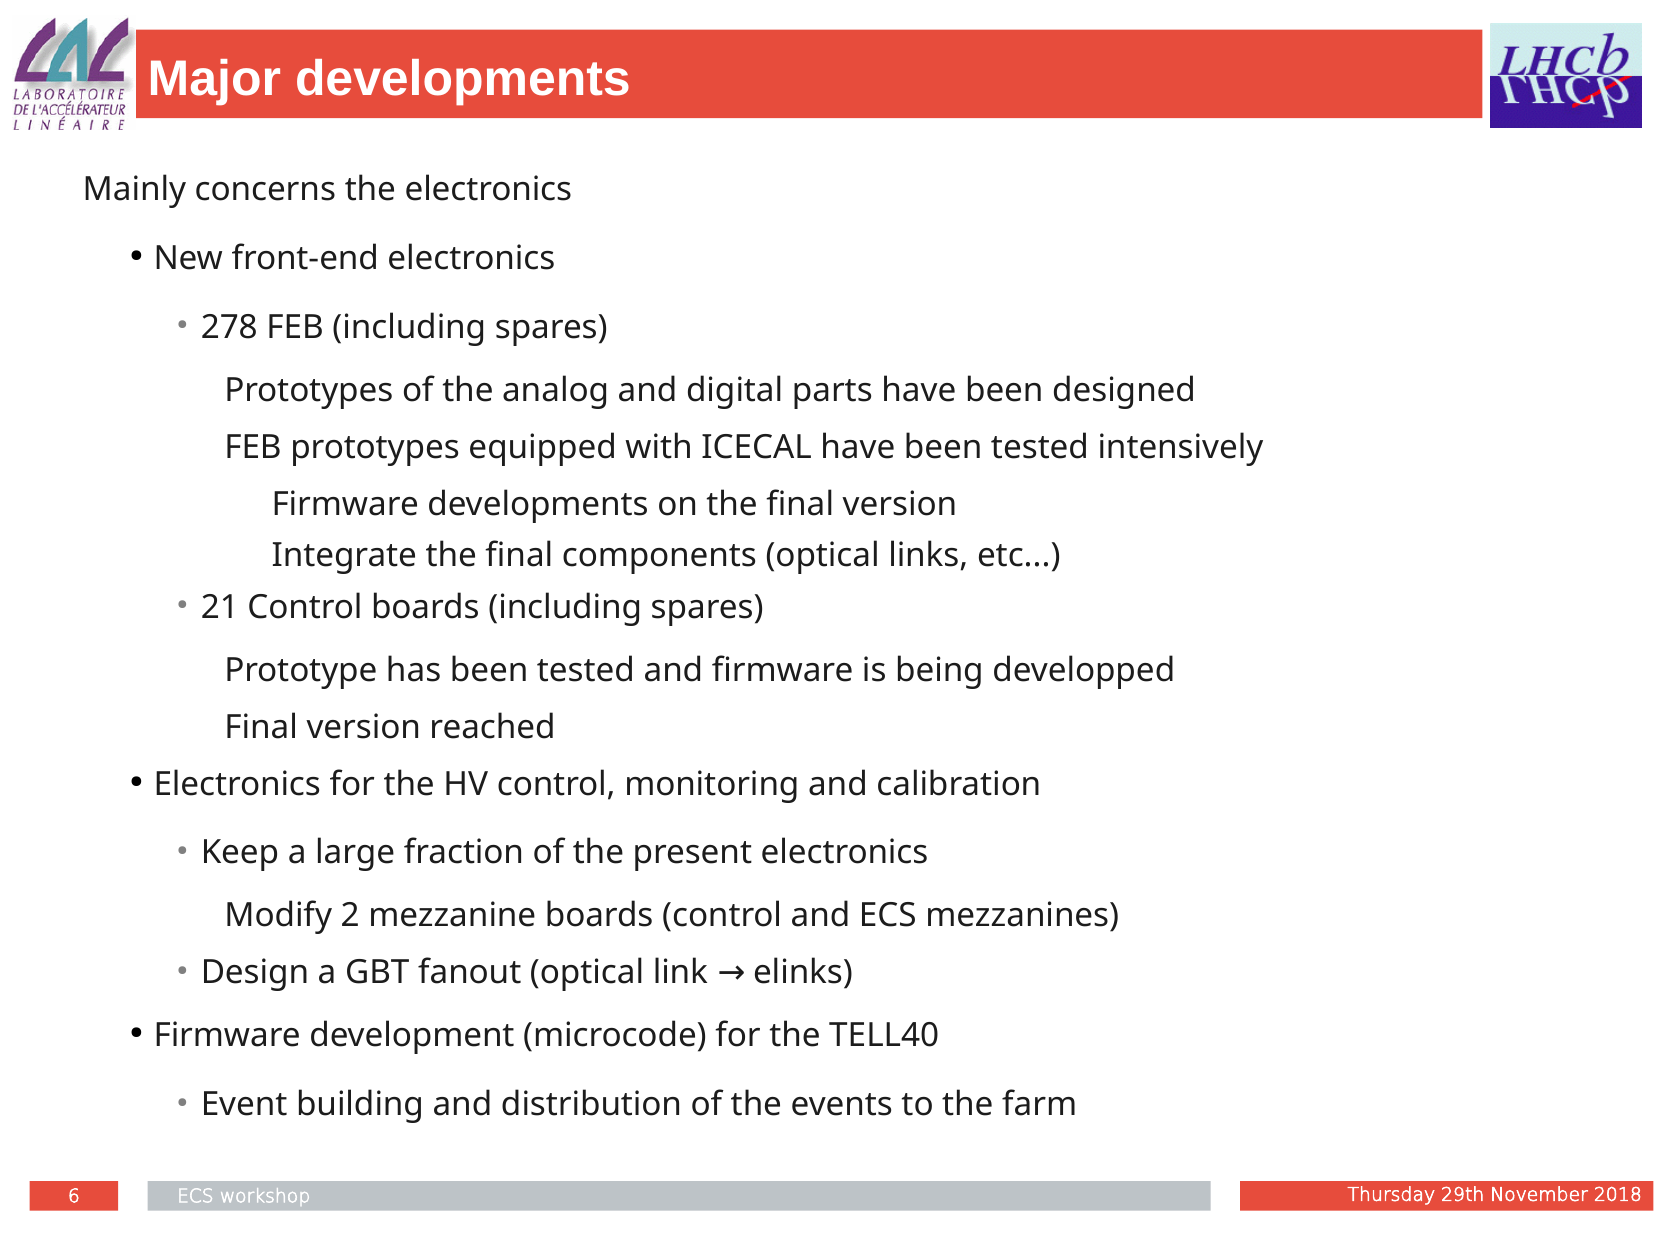

# Major developments
Mainly concerns the electronics
New front-end electronics
278 FEB (including spares)
Prototypes of the analog and digital parts have been designed
FEB prototypes equipped with ICECAL have been tested intensively
Firmware developments on the final version
Integrate the final components (optical links, etc...)
21 Control boards (including spares)
Prototype has been tested and firmware is being developped
Final version reached
Electronics for the HV control, monitoring and calibration
Keep a large fraction of the present electronics
Modify 2 mezzanine boards (control and ECS mezzanines)
Design a GBT fanout (optical link → elinks)
Firmware development (microcode) for the TELL40
Event building and distribution of the events to the farm
6
ECS workshop
Thursday 29th November 2018